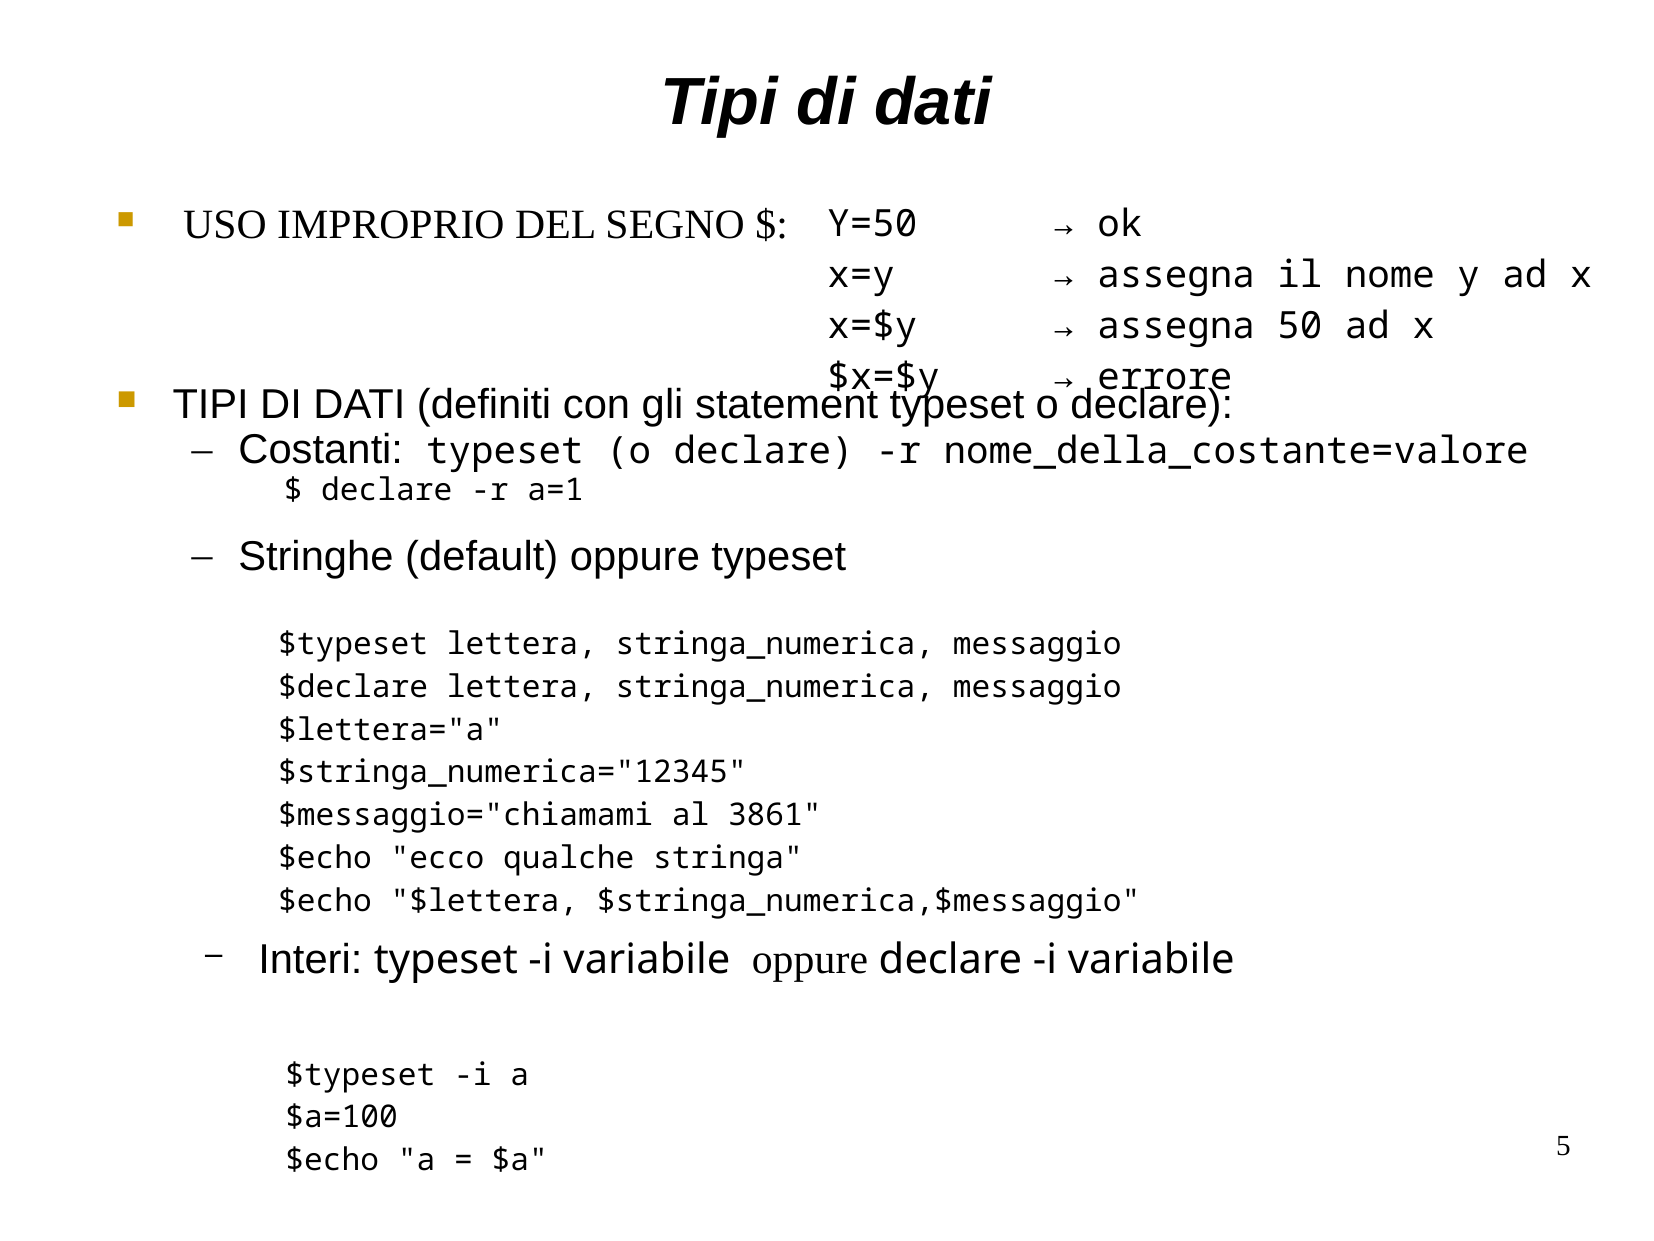

# Tipi di dati
Y=50		→ ok
x=y			→ assegna il nome y ad x
x=$y		→ assegna 50 ad x
$x=$y		→ errore
 USO IMPROPRIO DEL SEGNO $:
TIPI DI DATI (definiti con gli statement typeset o declare):
Costanti: typeset (o declare) -r nome_della_costante=valore
Stringhe (default) oppure typeset
Interi: typeset -i variabile oppure declare -i variabile
$ declare -r a=1
$typeset lettera, stringa_numerica, messaggio
$declare lettera, stringa_numerica, messaggio
$lettera="a"
$stringa_numerica="12345"
$messaggio="chiamami al 3861"
$echo "ecco qualche stringa"
$echo "$lettera, $stringa_numerica,$messaggio"
$typeset -i a
$a=100
$echo "a = $a"
5